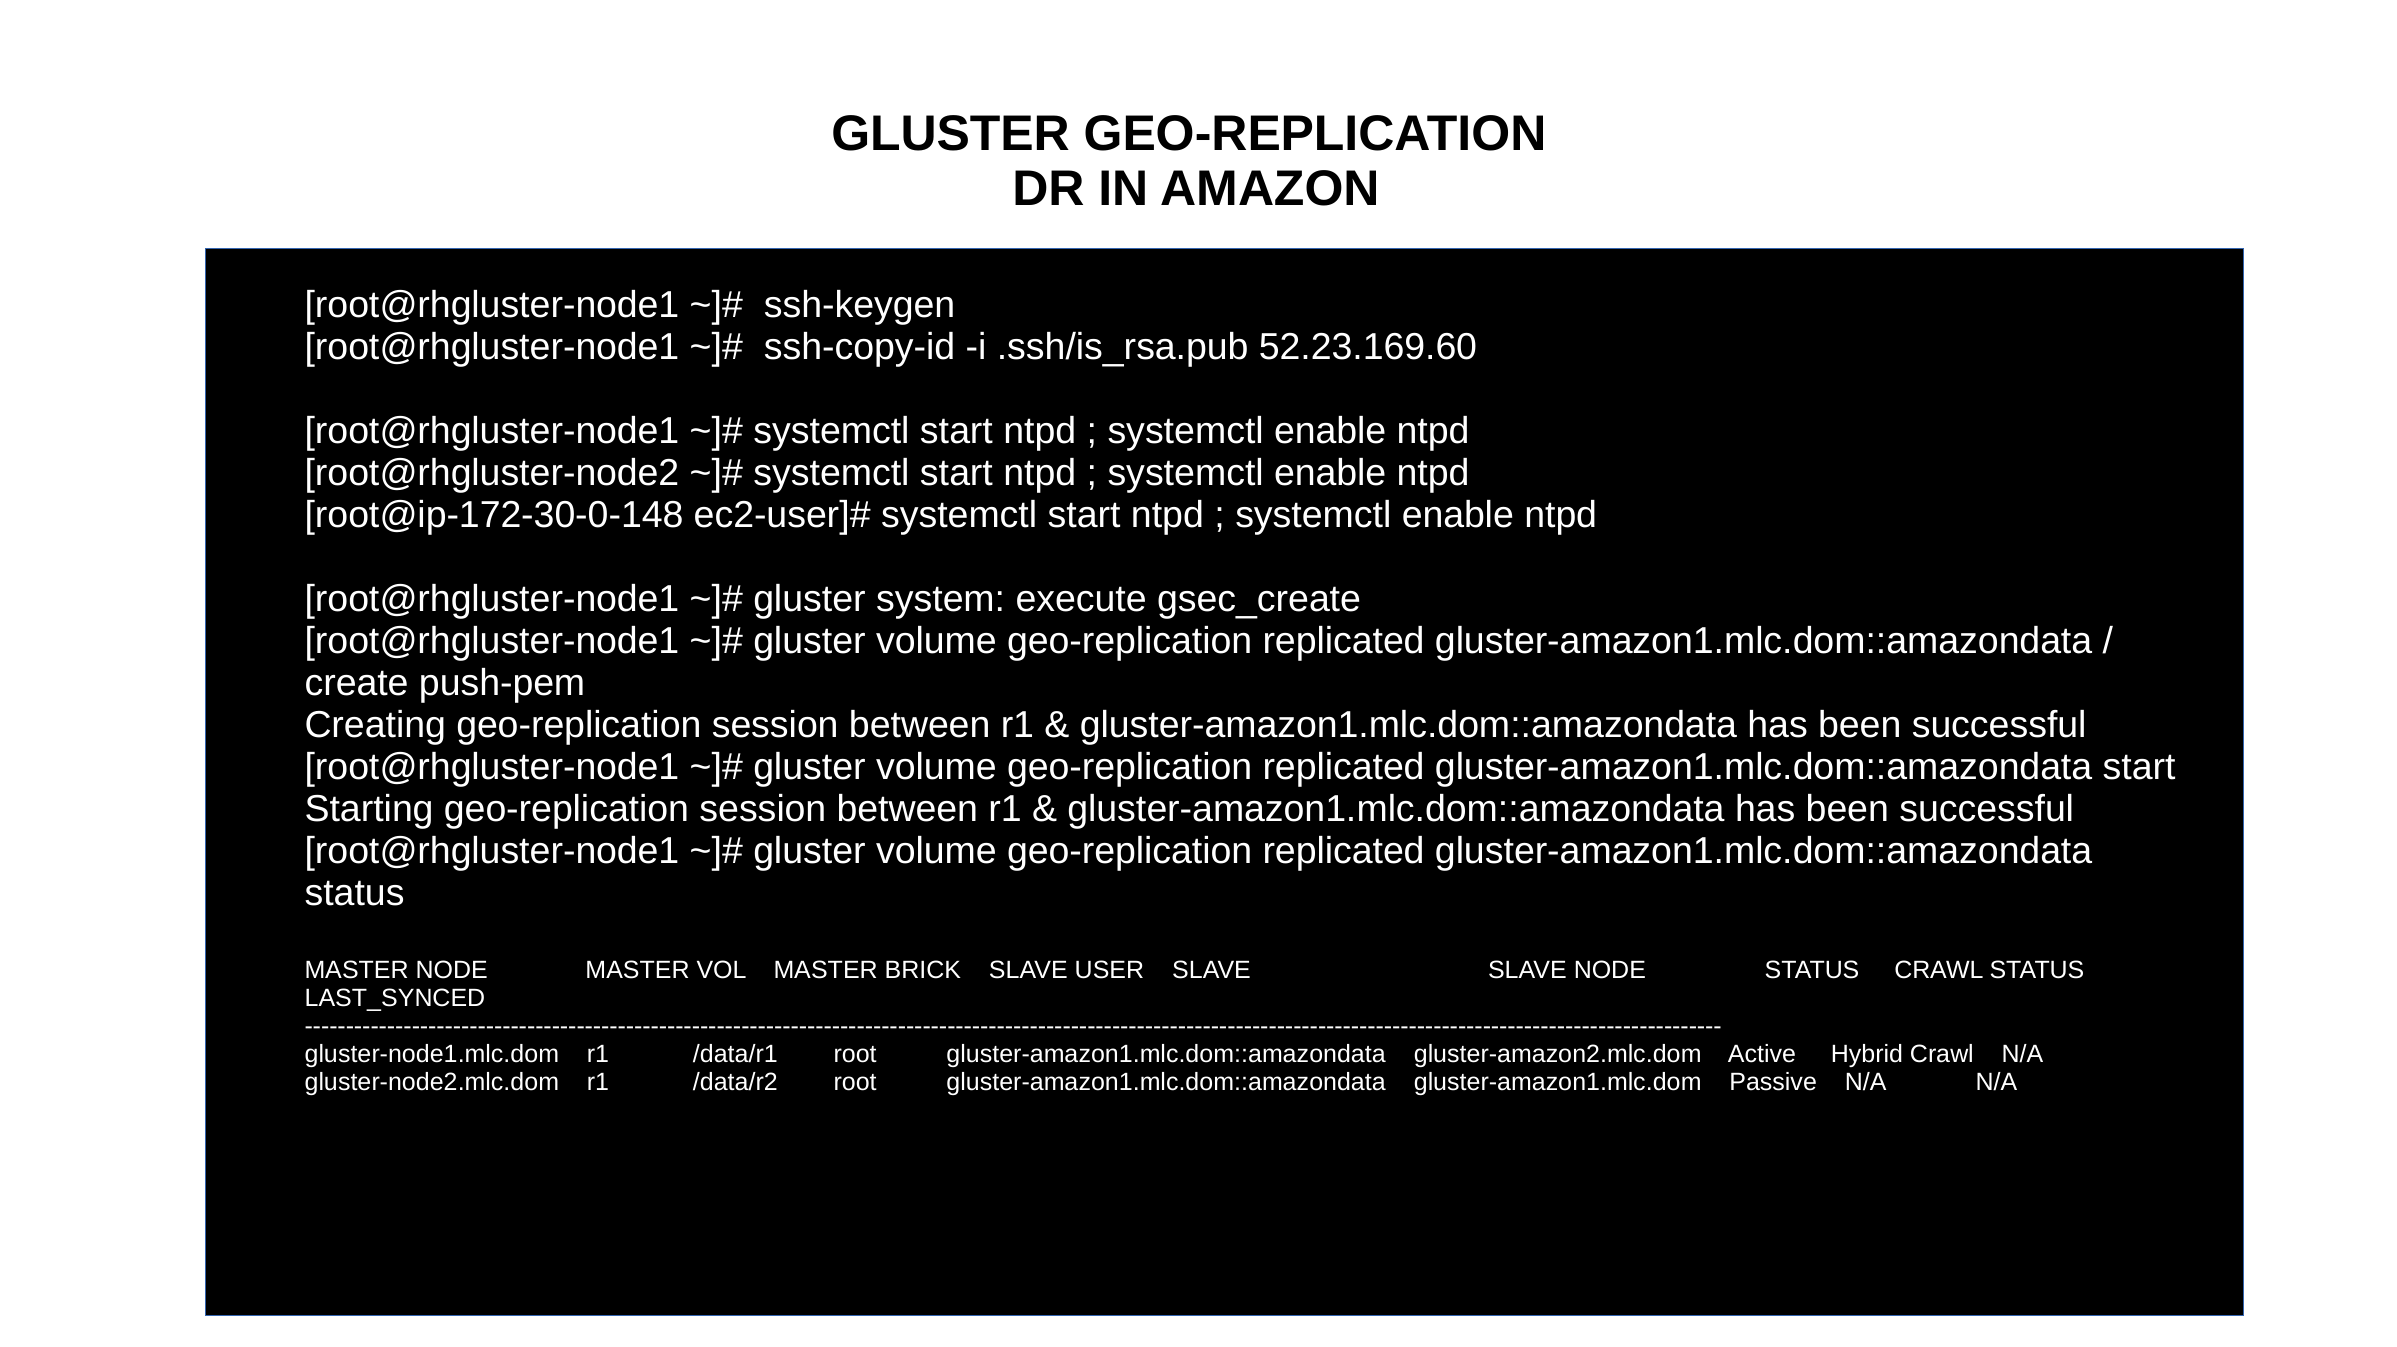

GLUSTER GEO-REPLICATION
DR IN AMAZON
[root@rhgluster-node1 ~]# ssh-keygen
[root@rhgluster-node1 ~]# ssh-copy-id -i .ssh/is_rsa.pub 52.23.169.60
[root@rhgluster-node1 ~]# systemctl start ntpd ; systemctl enable ntpd
[root@rhgluster-node2 ~]# systemctl start ntpd ; systemctl enable ntpd
[root@ip-172-30-0-148 ec2-user]# systemctl start ntpd ; systemctl enable ntpd
[root@rhgluster-node1 ~]# gluster system: execute gsec_create
[root@rhgluster-node1 ~]# gluster volume geo-replication replicated gluster-amazon1.mlc.dom::amazondata / create push-pem
Creating geo-replication session between r1 & gluster-amazon1.mlc.dom::amazondata has been successful
[root@rhgluster-node1 ~]# gluster volume geo-replication replicated gluster-amazon1.mlc.dom::amazondata start
Starting geo-replication session between r1 & gluster-amazon1.mlc.dom::amazondata has been successful
[root@rhgluster-node1 ~]# gluster volume geo-replication replicated gluster-amazon1.mlc.dom::amazondata status
MASTER NODE MASTER VOL MASTER BRICK SLAVE USER SLAVE SLAVE NODE STATUS CRAWL STATUS LAST_SYNCED
----------------------------------------------------------------------------------------------------------------------------------------------------------------------------
gluster-node1.mlc.dom r1 /data/r1 root gluster-amazon1.mlc.dom::amazondata gluster-amazon2.mlc.dom Active Hybrid Crawl N/A
gluster-node2.mlc.dom r1 /data/r2 root gluster-amazon1.mlc.dom::amazondata gluster-amazon1.mlc.dom Passive N/A N/A
DISTRIBUTED VOLUME